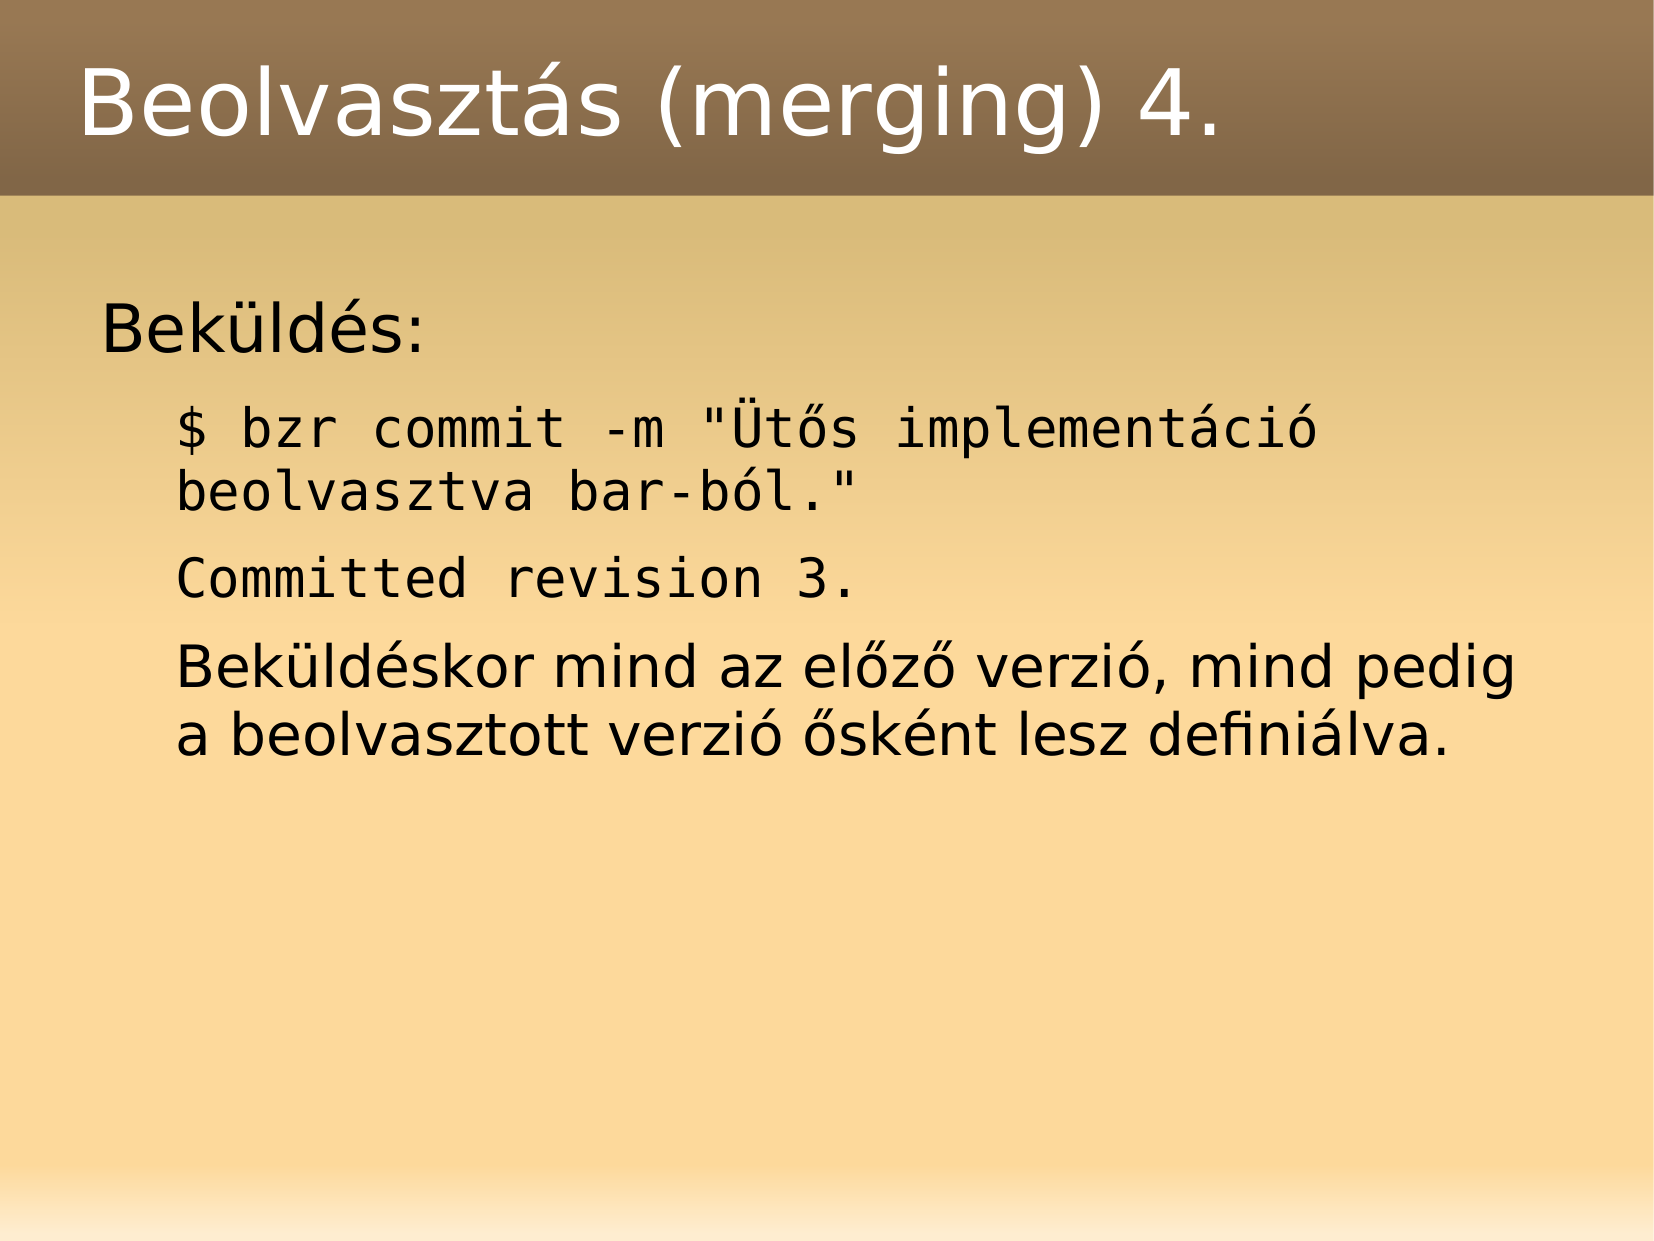

# Beolvasztás (merging) 4.
Beküldés:
$ bzr commit -m "Ütős implementáció beolvasztva bar-ból."
Committed revision 3.
Beküldéskor mind az előző verzió, mind pedig a beolvasztott verzió ősként lesz definiálva.